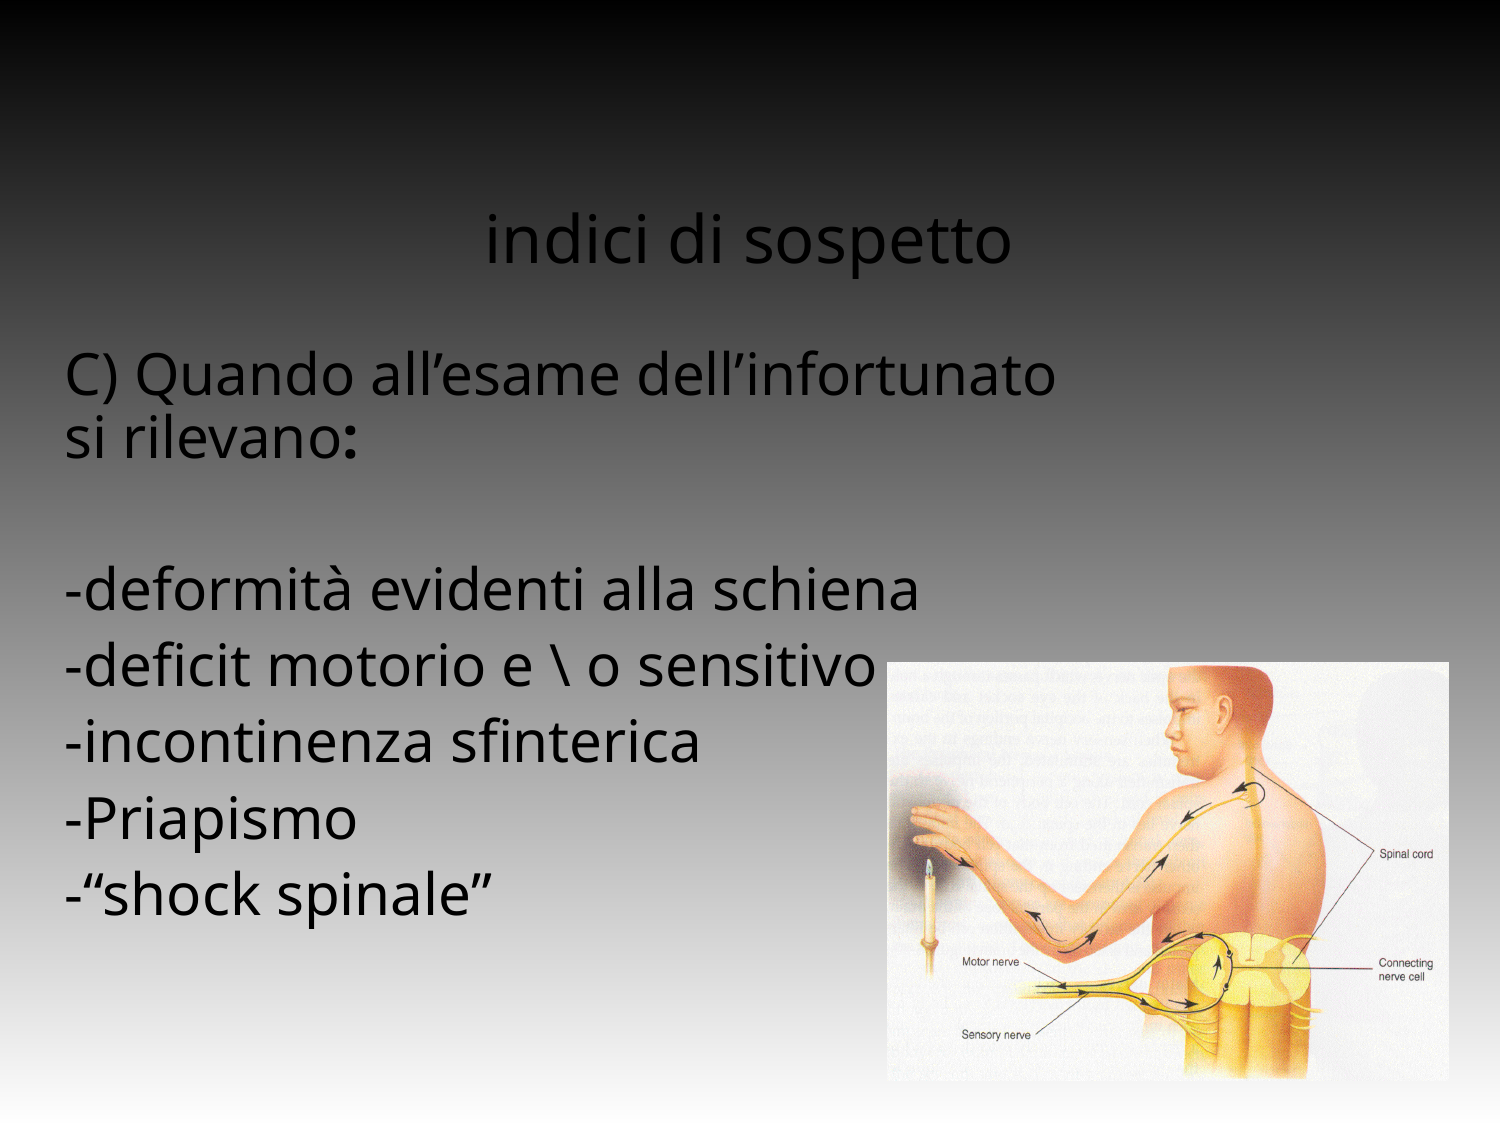

# indici di sospetto
C) Quando all’esame dell’infortunato si rilevano:
-deformità evidenti alla schiena
-deficit motorio e \ o sensitivo
-incontinenza sfinterica
-Priapismo
-“shock spinale”